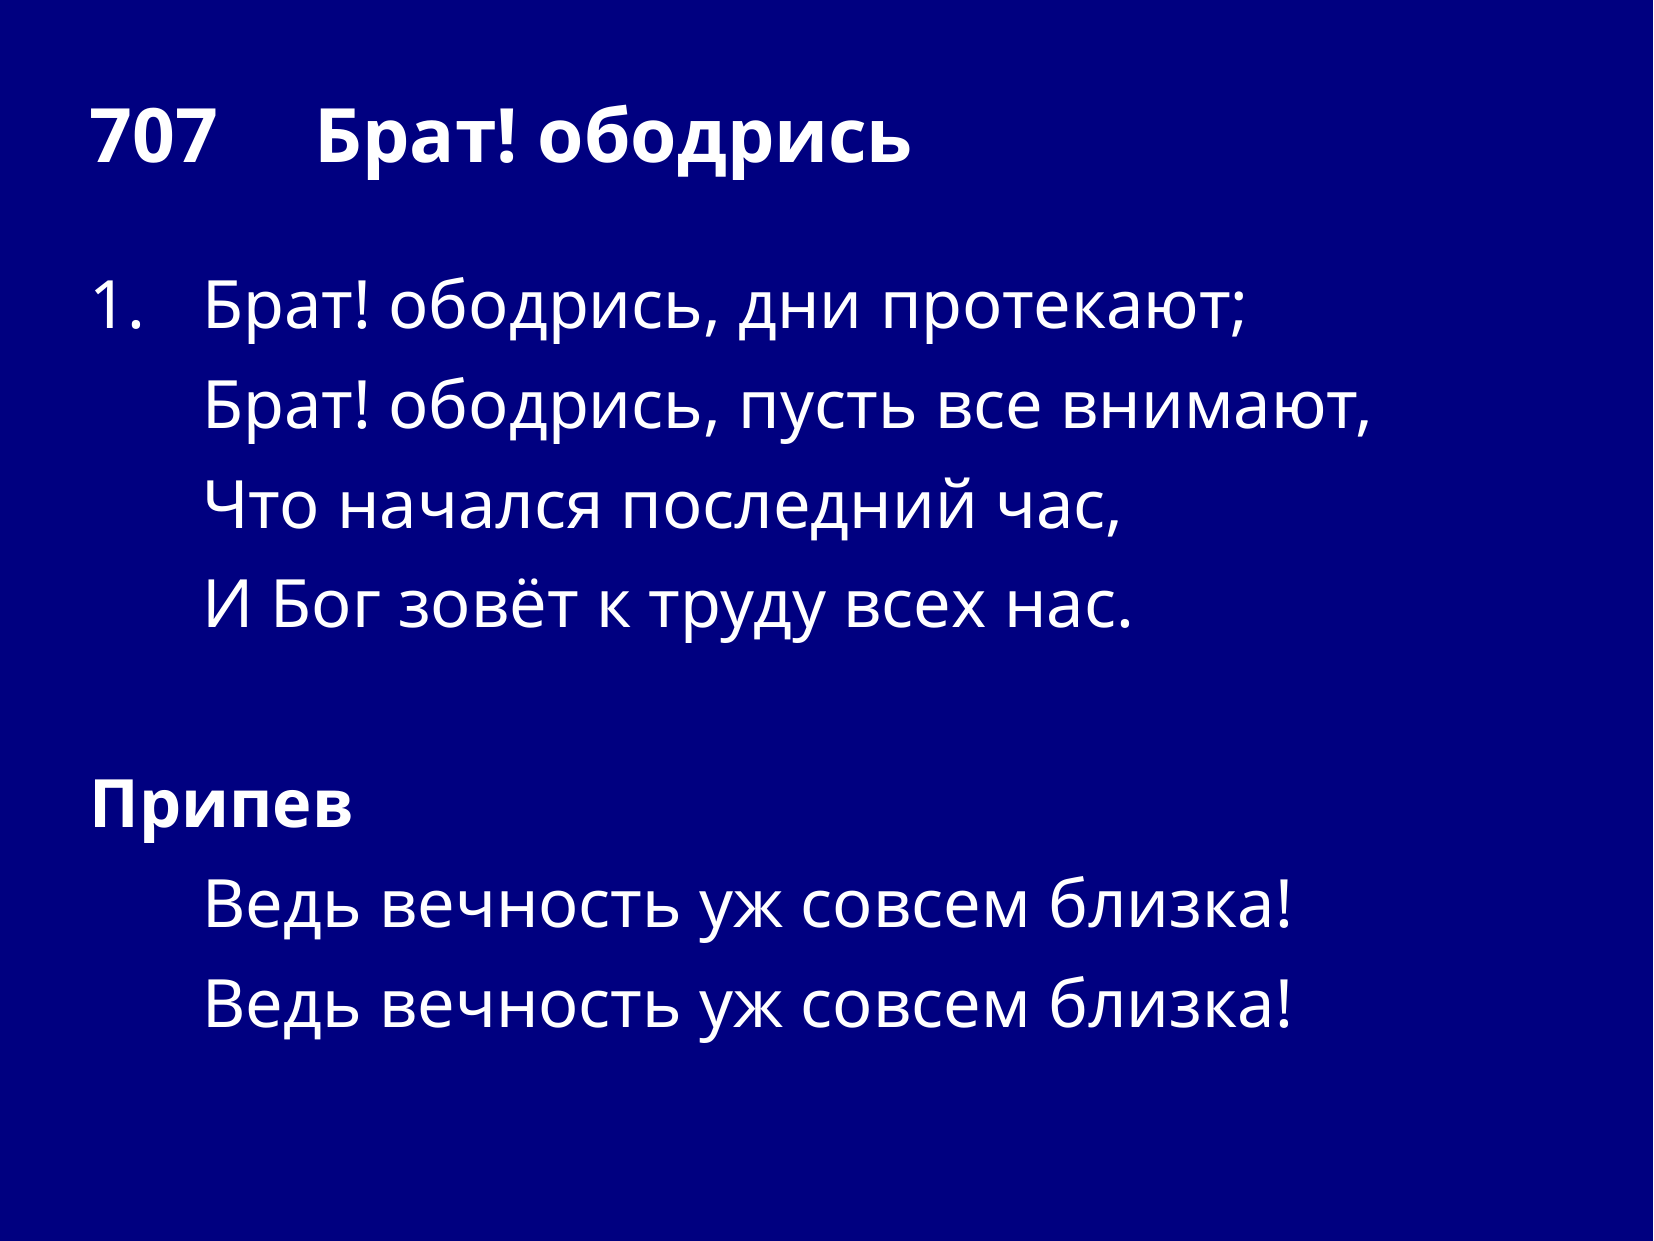

707	Брат! ободрись
1.	Брат! ободрись, дни протекают;
	Брат! ободрись, пусть все внимают,
	Что начался последний час,
	И Бог зовёт к труду всех нас.
Припев
	Ведь вечность уж совсем близка!
	Ведь вечность уж совсем близка!